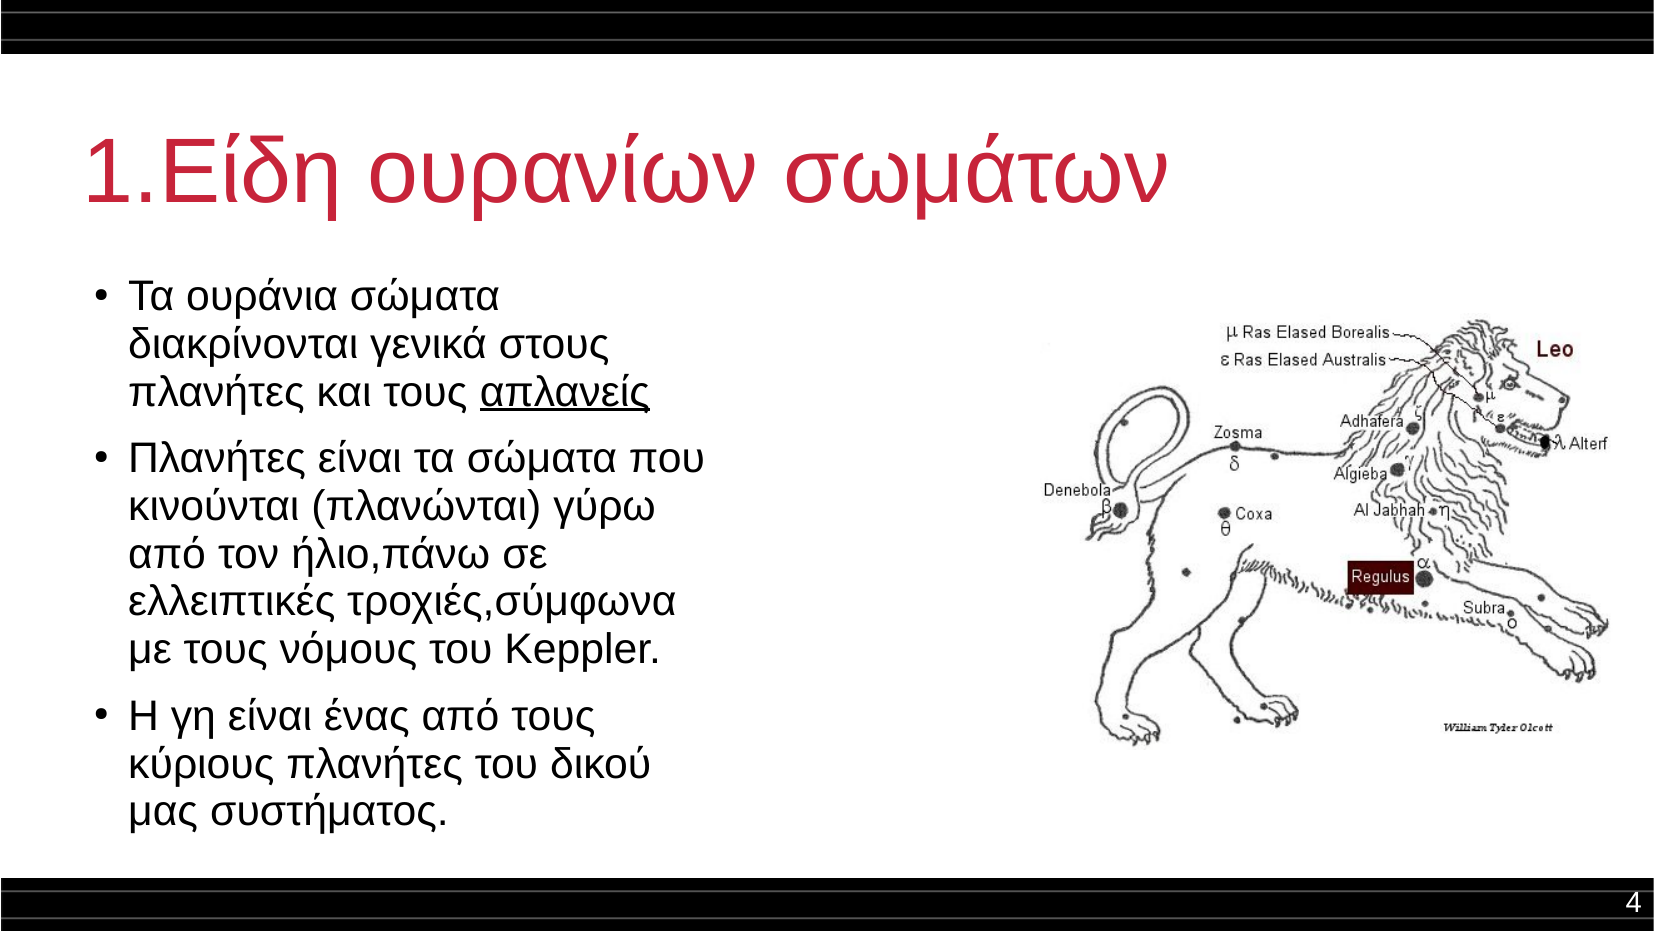

# 1.Είδη ουρανίων σωμάτων
Τα ουράνια σώματα διακρίνονται γενικά στους πλανήτες και τους απλανείς
Πλανήτες είναι τα σώματα που κινούνται (πλανώνται) γύρω από τον ήλιο,πάνω σε ελλειπτικές τροχιές,σύμφωνα με τους νόμους του Keppler.
H γη είναι ένας από τους κύριους πλανήτες του δικού μας συστήματος.